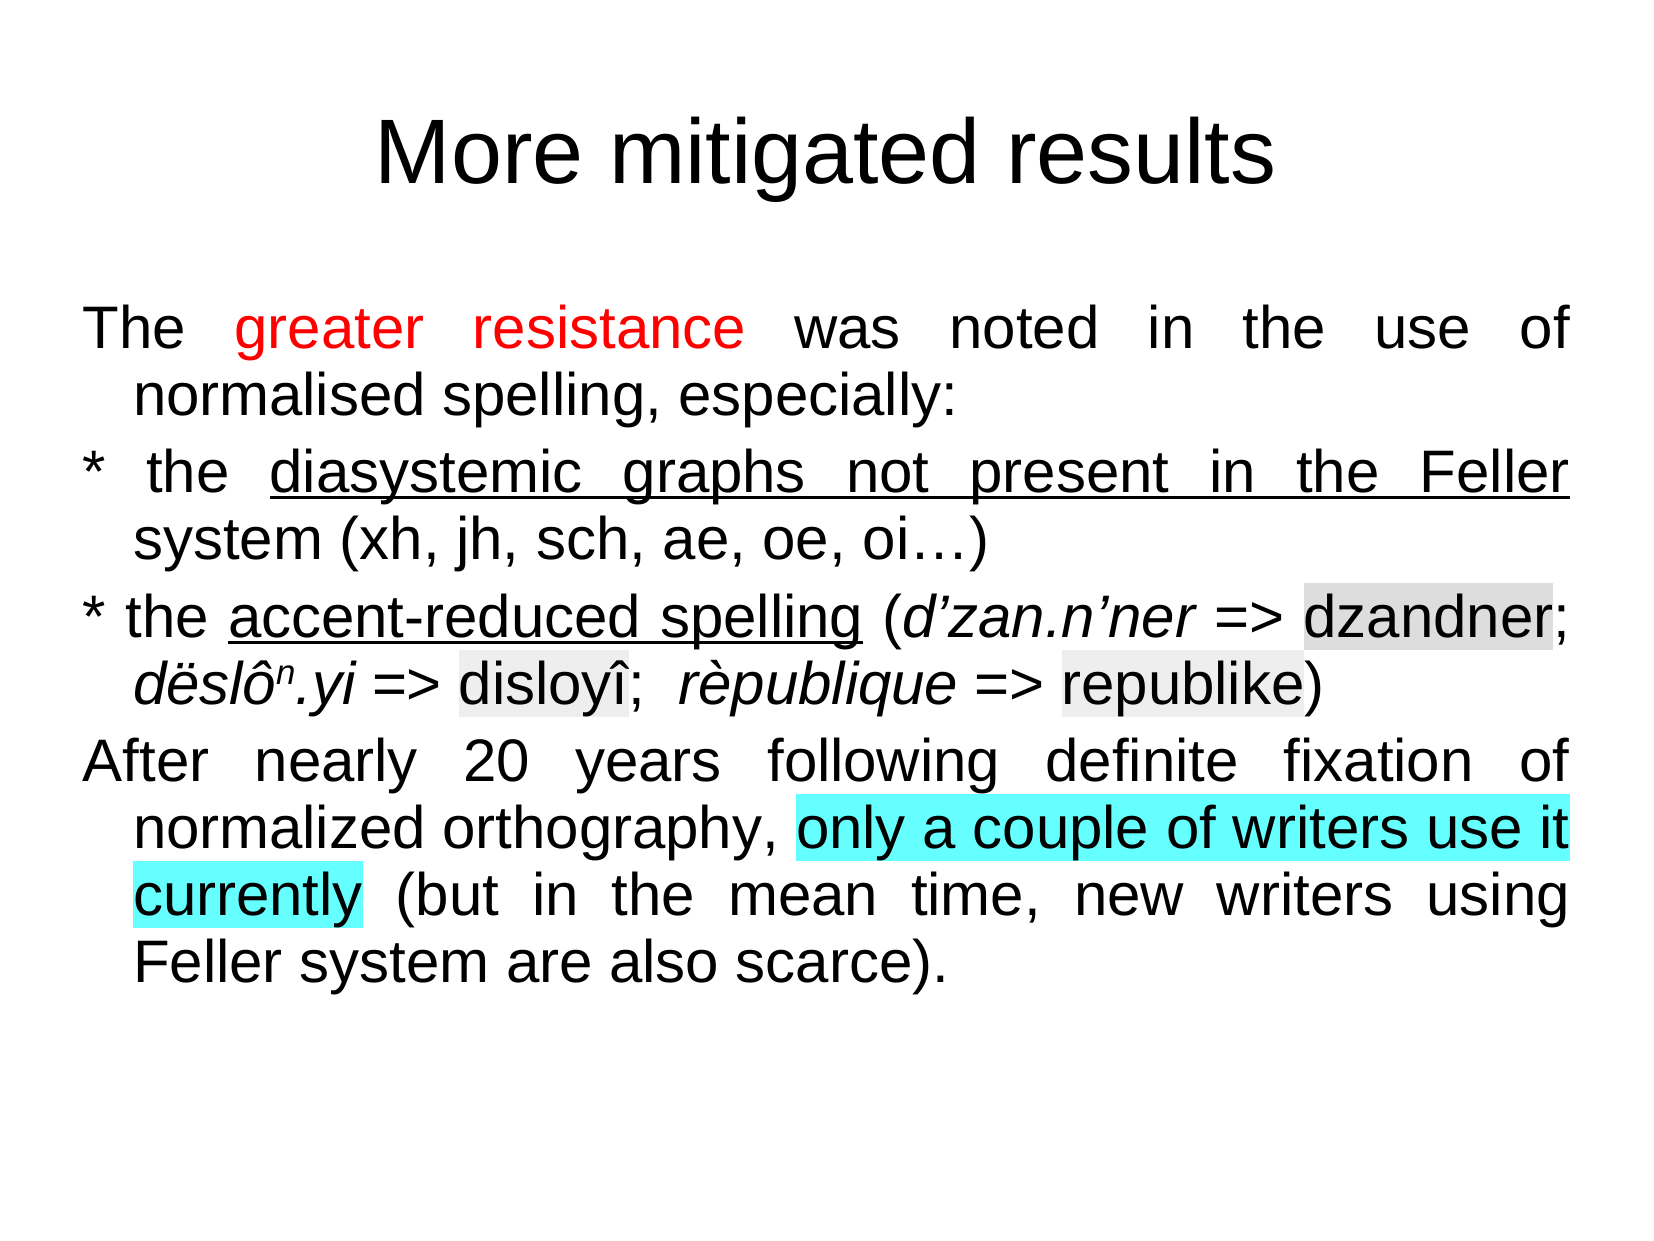

# More mitigated results
The greater resistance was noted in the use of normalised spelling, especially:
* the diasystemic graphs not present in the Feller system (xh, jh, sch, ae, oe, oi…)
* the accent-reduced spelling (d’zan.n’ner => dzandner; dëslôn.yi => disloyî; rèpublique => republike)
After nearly 20 years following definite fixation of normalized orthography, only a couple of writers use it currently (but in the mean time, new writers using Feller system are also scarce).